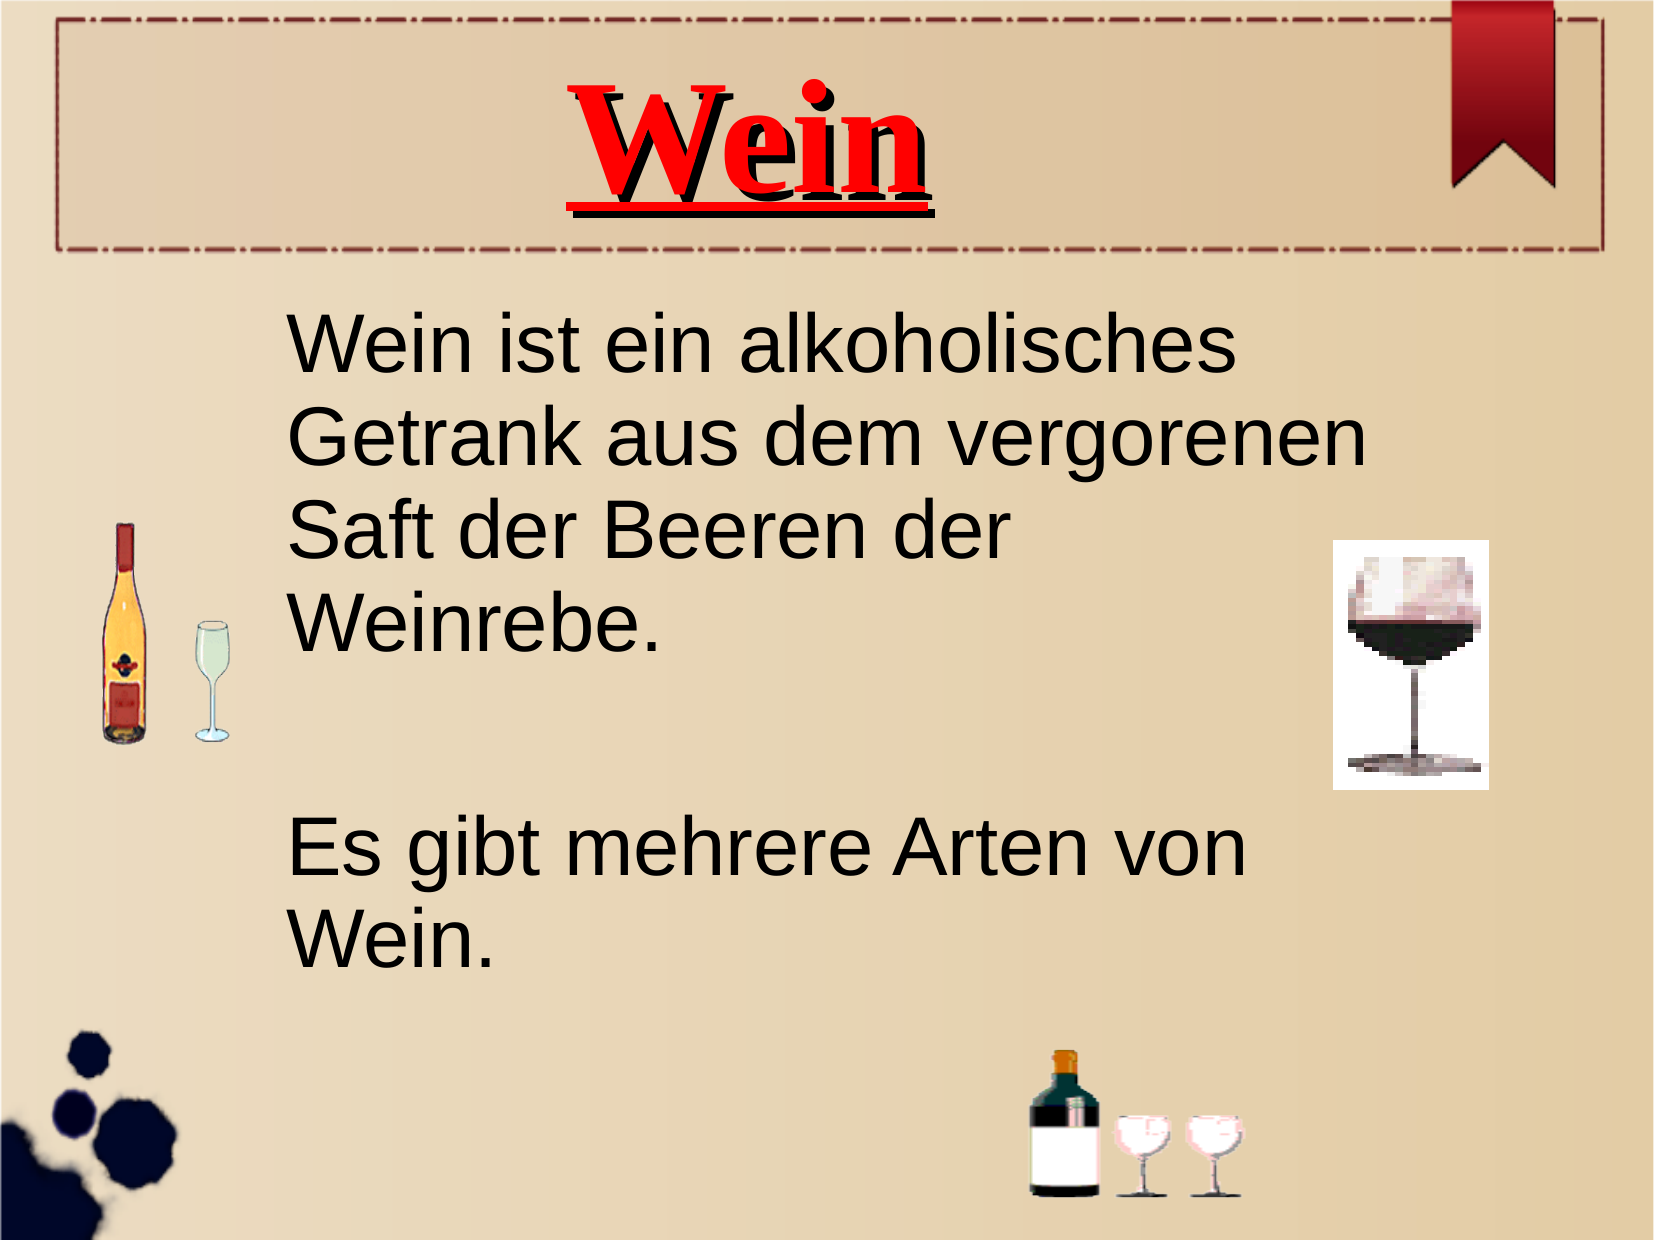

# Wein
Wein ist ein alkoholisches Getrank aus dem vergorenen Saft der Beeren der Weinrebe.
Es gibt mehrere Arten von Wein.